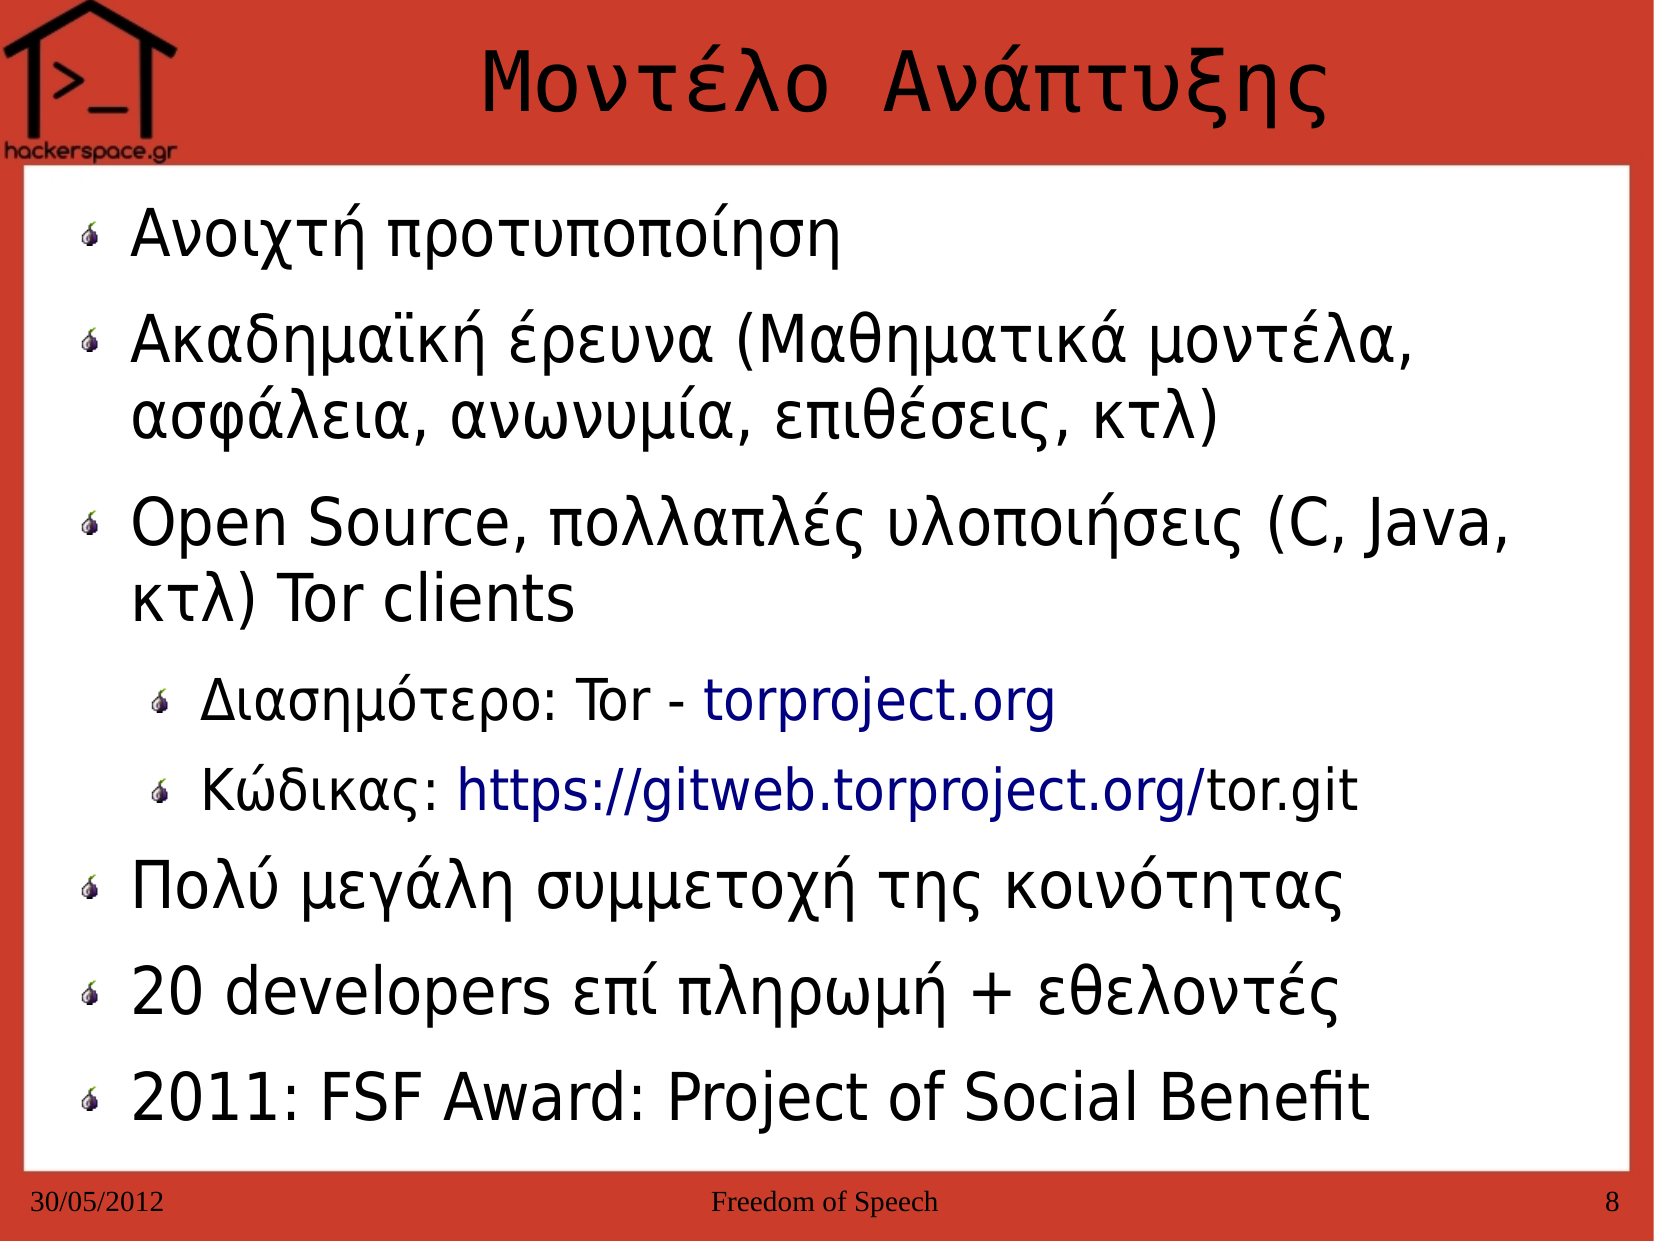

# Μοντέλο Ανάπτυξης
Ανοιχτή προτυποποίηση
Ακαδημαϊκή έρευνα (Μαθηματικά μοντέλα, ασφάλεια, ανωνυμία, επιθέσεις, κτλ)
Open Source, πολλαπλές υλοποιήσεις (C, Java, κτλ) Tor clients
Διασημότερο: Tor - torproject.org
Κώδικας: https://gitweb.torproject.org/tor.git
Πολύ μεγάλη συμμετοχή της κοινότητας
20 developers επί πληρωμή + εθελοντές
2011: FSF Award: Project of Social Benefit
30/05/2012
Freedom of Speech
8